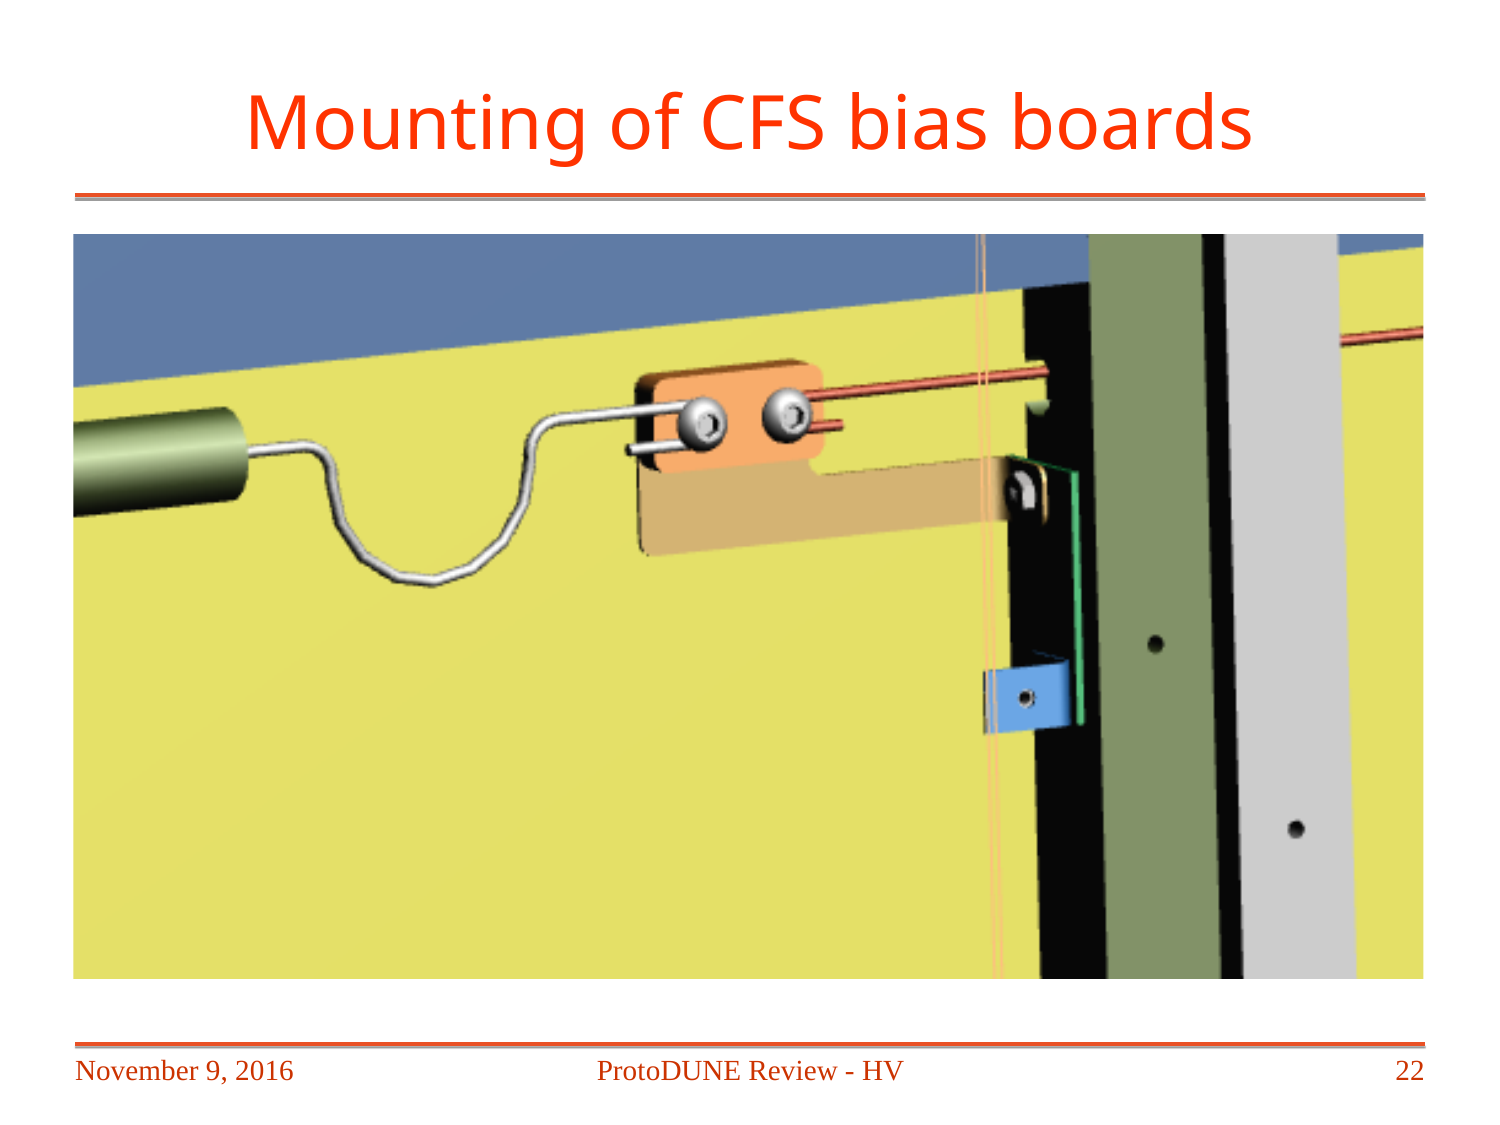

# Mounting of CFS bias boards
November 9, 2016
ProtoDUNE Review - HV
22